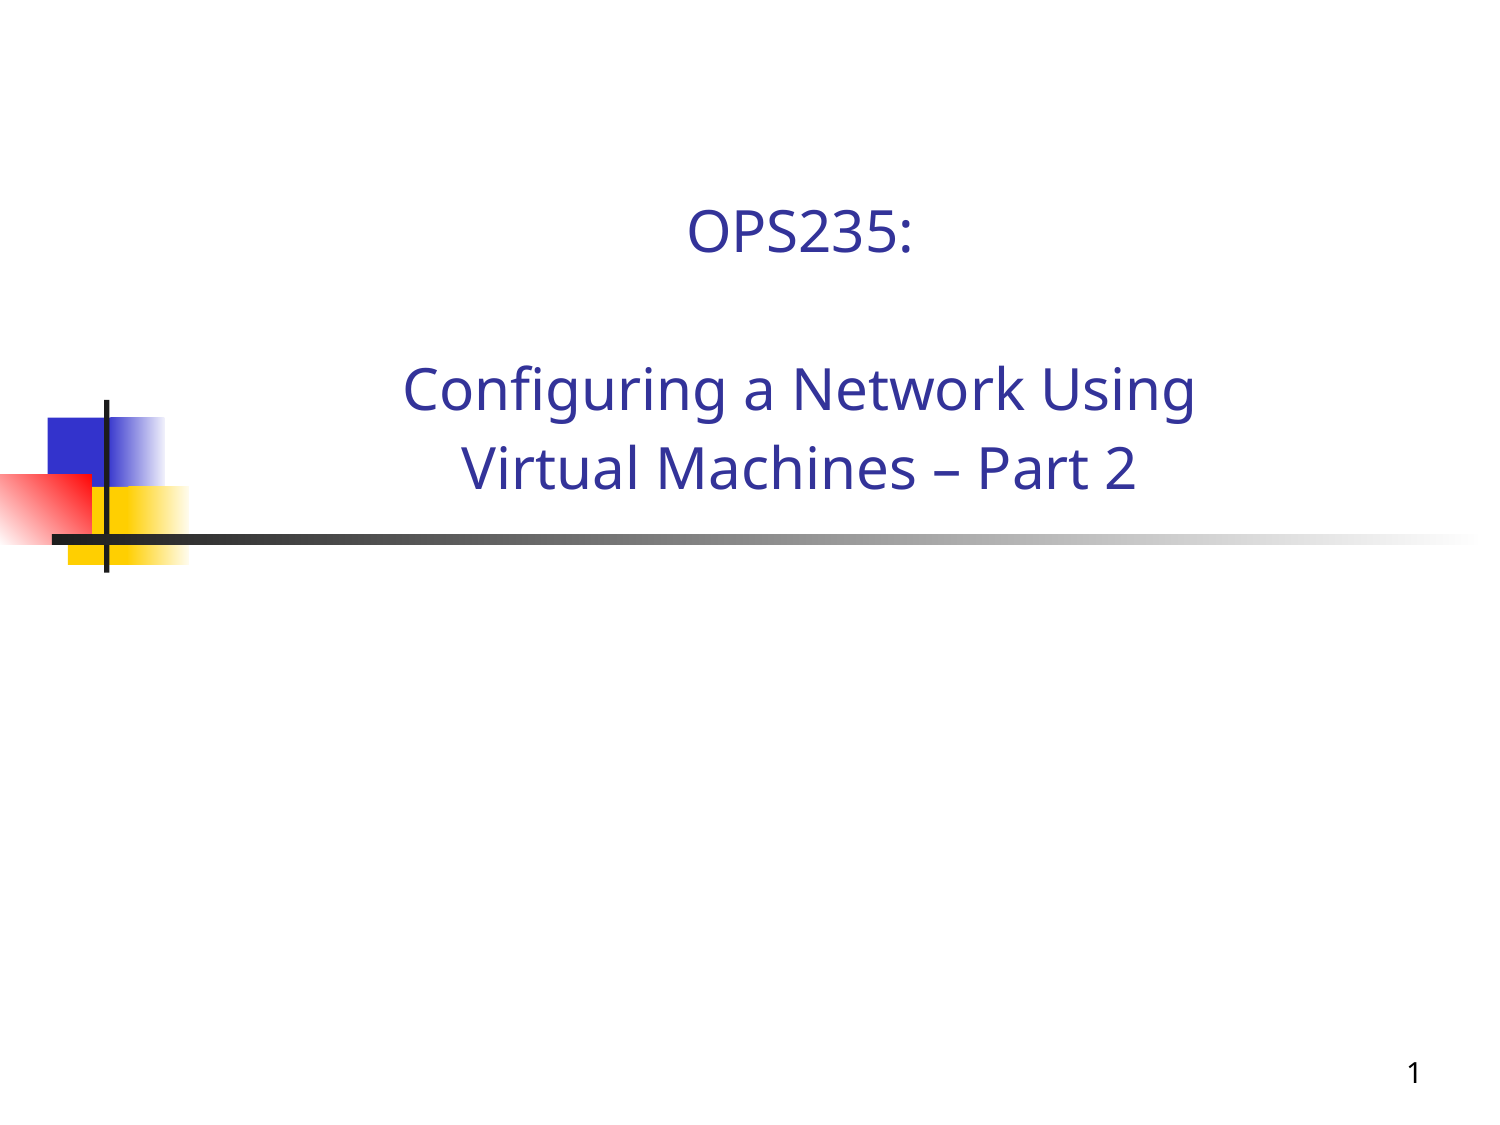

# OPS235: Configuring a Network Using Virtual Machines – Part 2
1